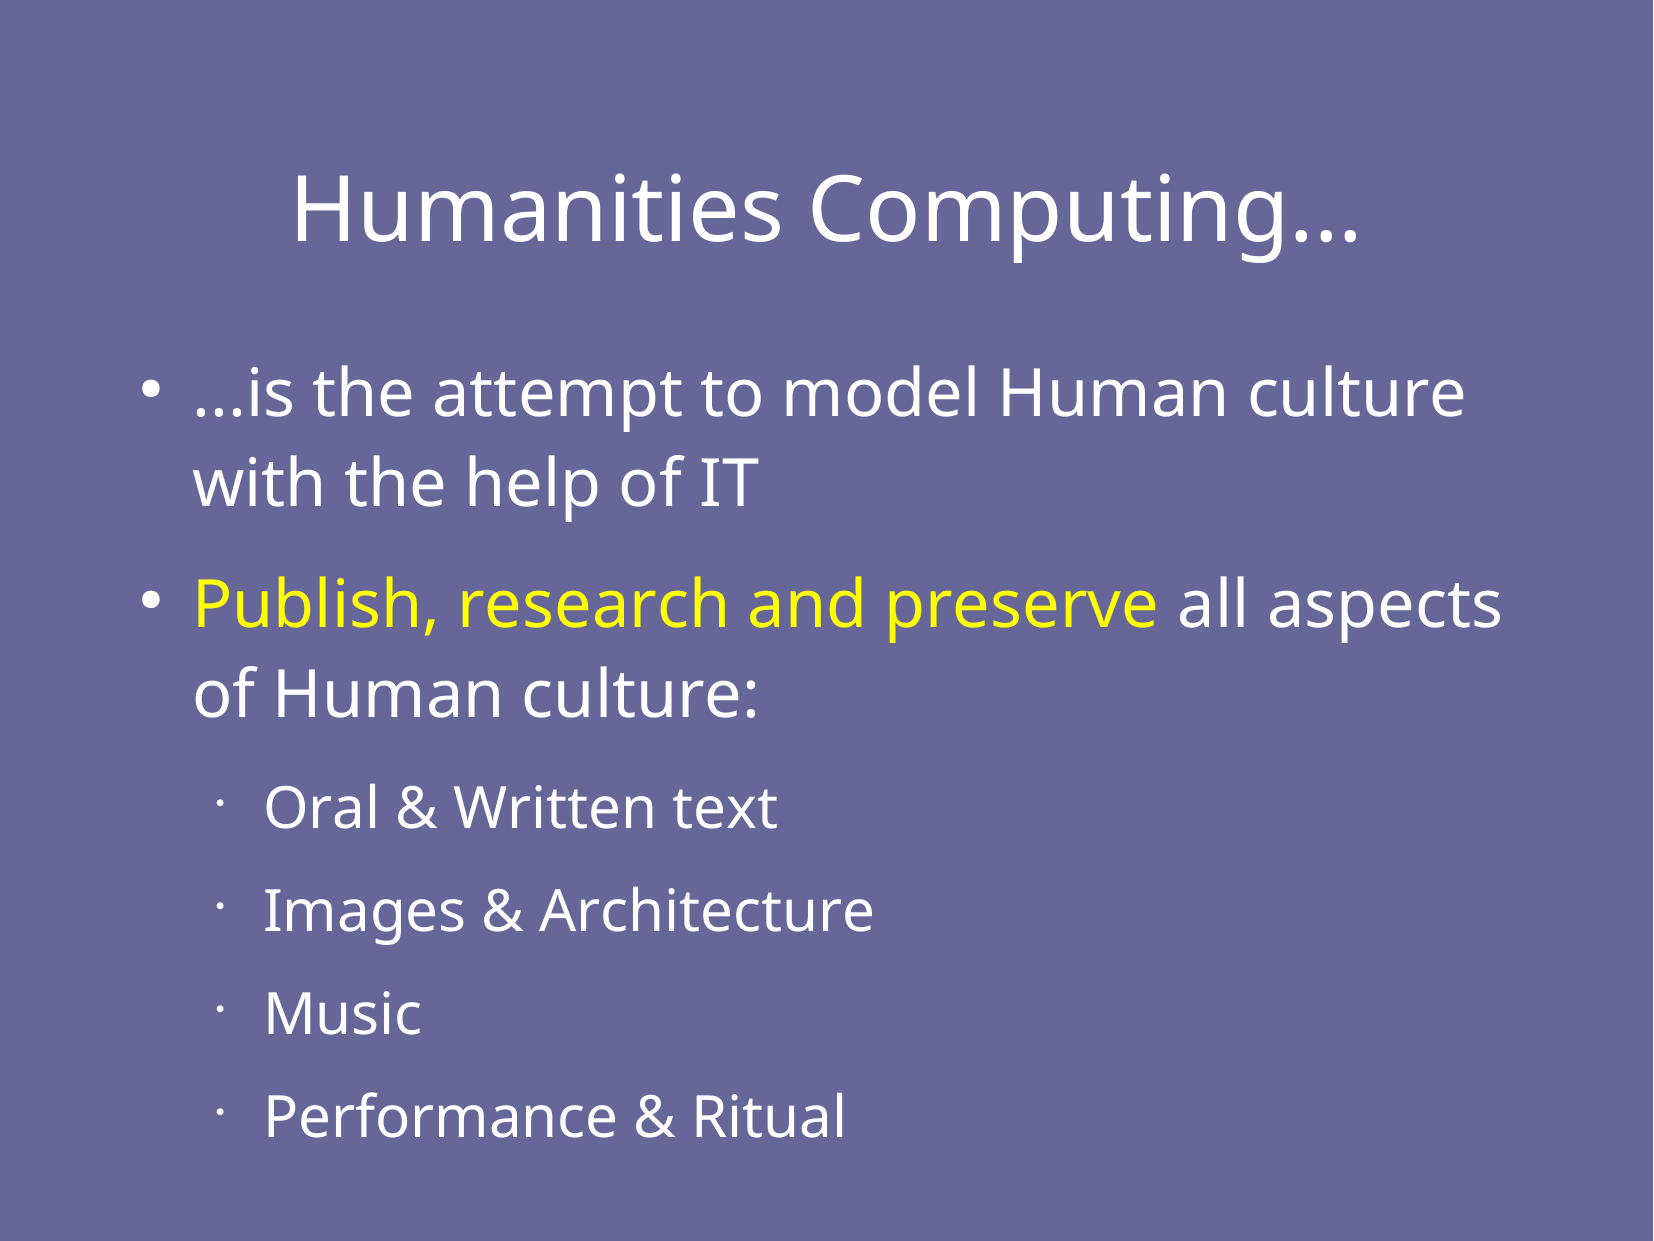

# Humanities Computing...
...is the attempt to model Human culture with the help of IT
Publish, research and preserve all aspects of Human culture:
Oral & Written text
Images & Architecture
Music
Performance & Ritual